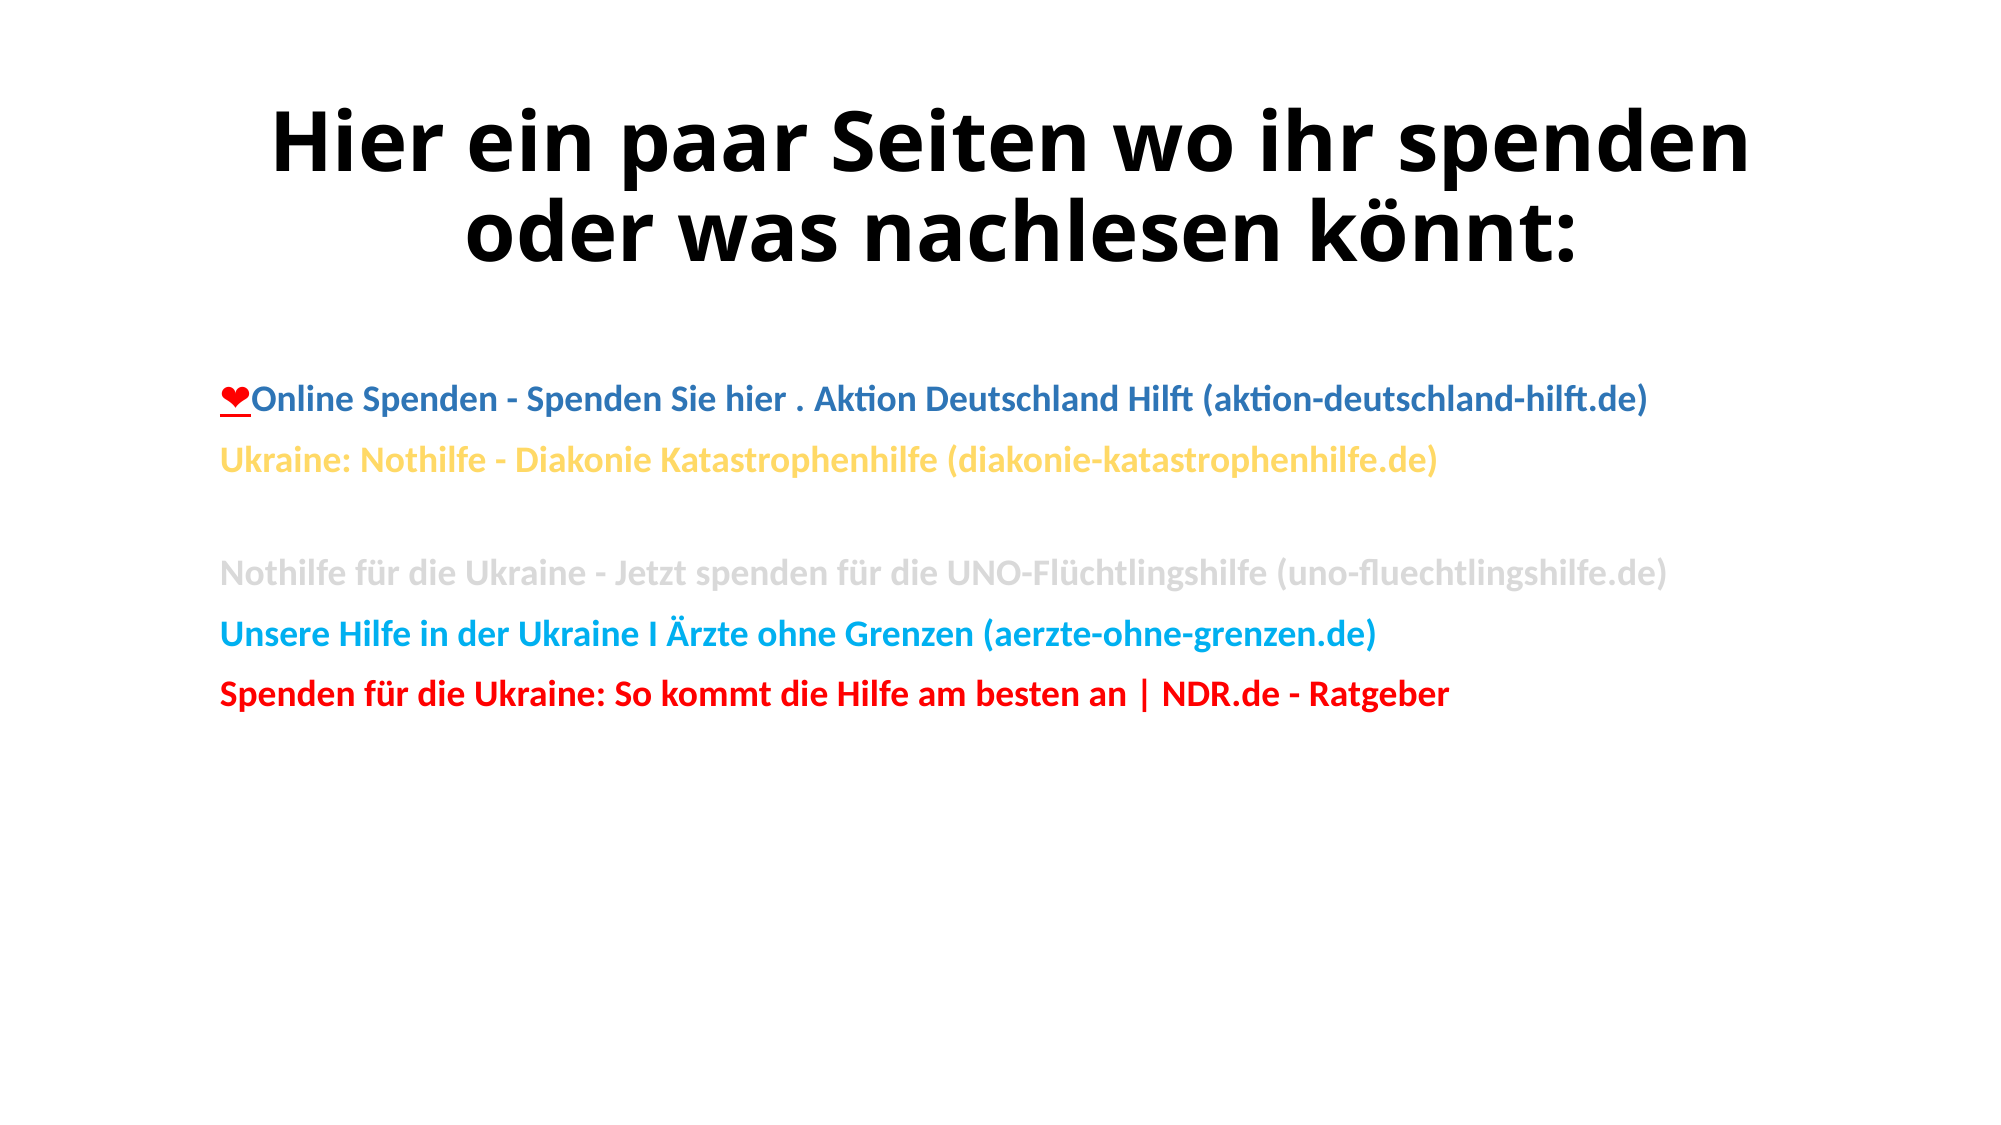

# Hier ein paar Seiten wo ihr spenden oder was nachlesen könnt:
❤Online Spenden - Spenden Sie hier . Aktion Deutschland Hilft (aktion-deutschland-hilft.de)
Ukraine: Nothilfe - Diakonie Katastrophenhilfe (diakonie-katastrophenhilfe.de)
Nothilfe für die Ukraine - Jetzt spenden für die UNO-Flüchtlingshilfe (uno-fluechtlingshilfe.de)
Unsere Hilfe in der Ukraine I Ärzte ohne Grenzen (aerzte-ohne-grenzen.de)
Spenden für die Ukraine: So kommt die Hilfe am besten an | NDR.de - Ratgeber